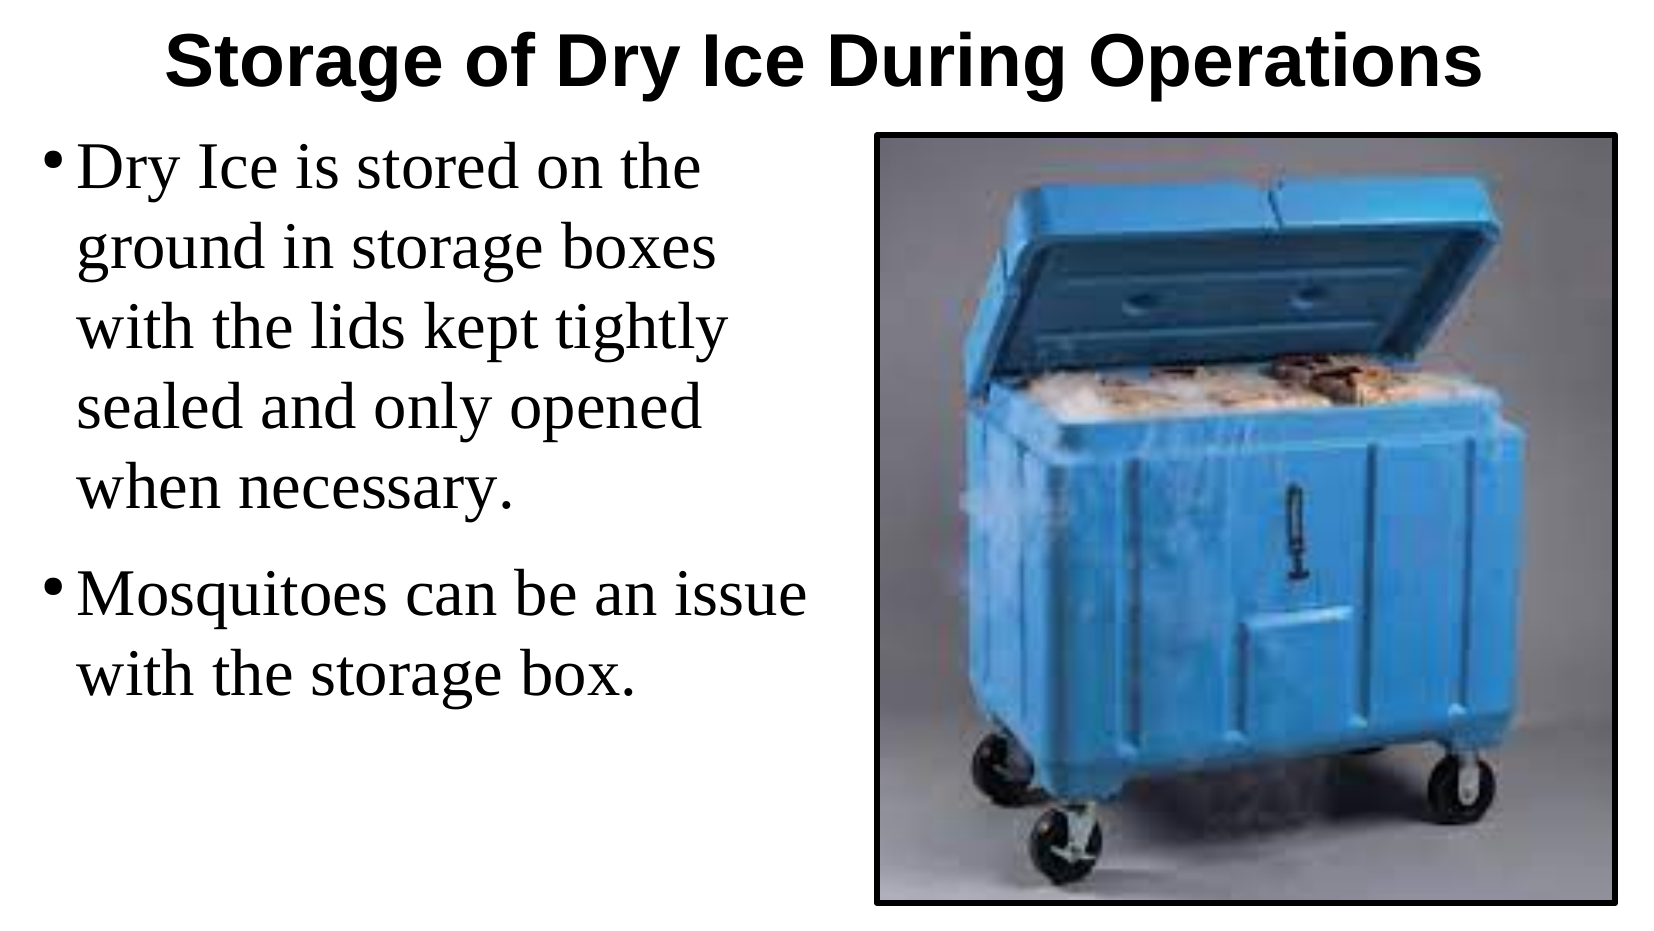

# Storage of Dry Ice During Operations
Dry Ice is stored on the ground in storage boxes with the lids kept tightly sealed and only opened when necessary.
Mosquitoes can be an issue with the storage box.